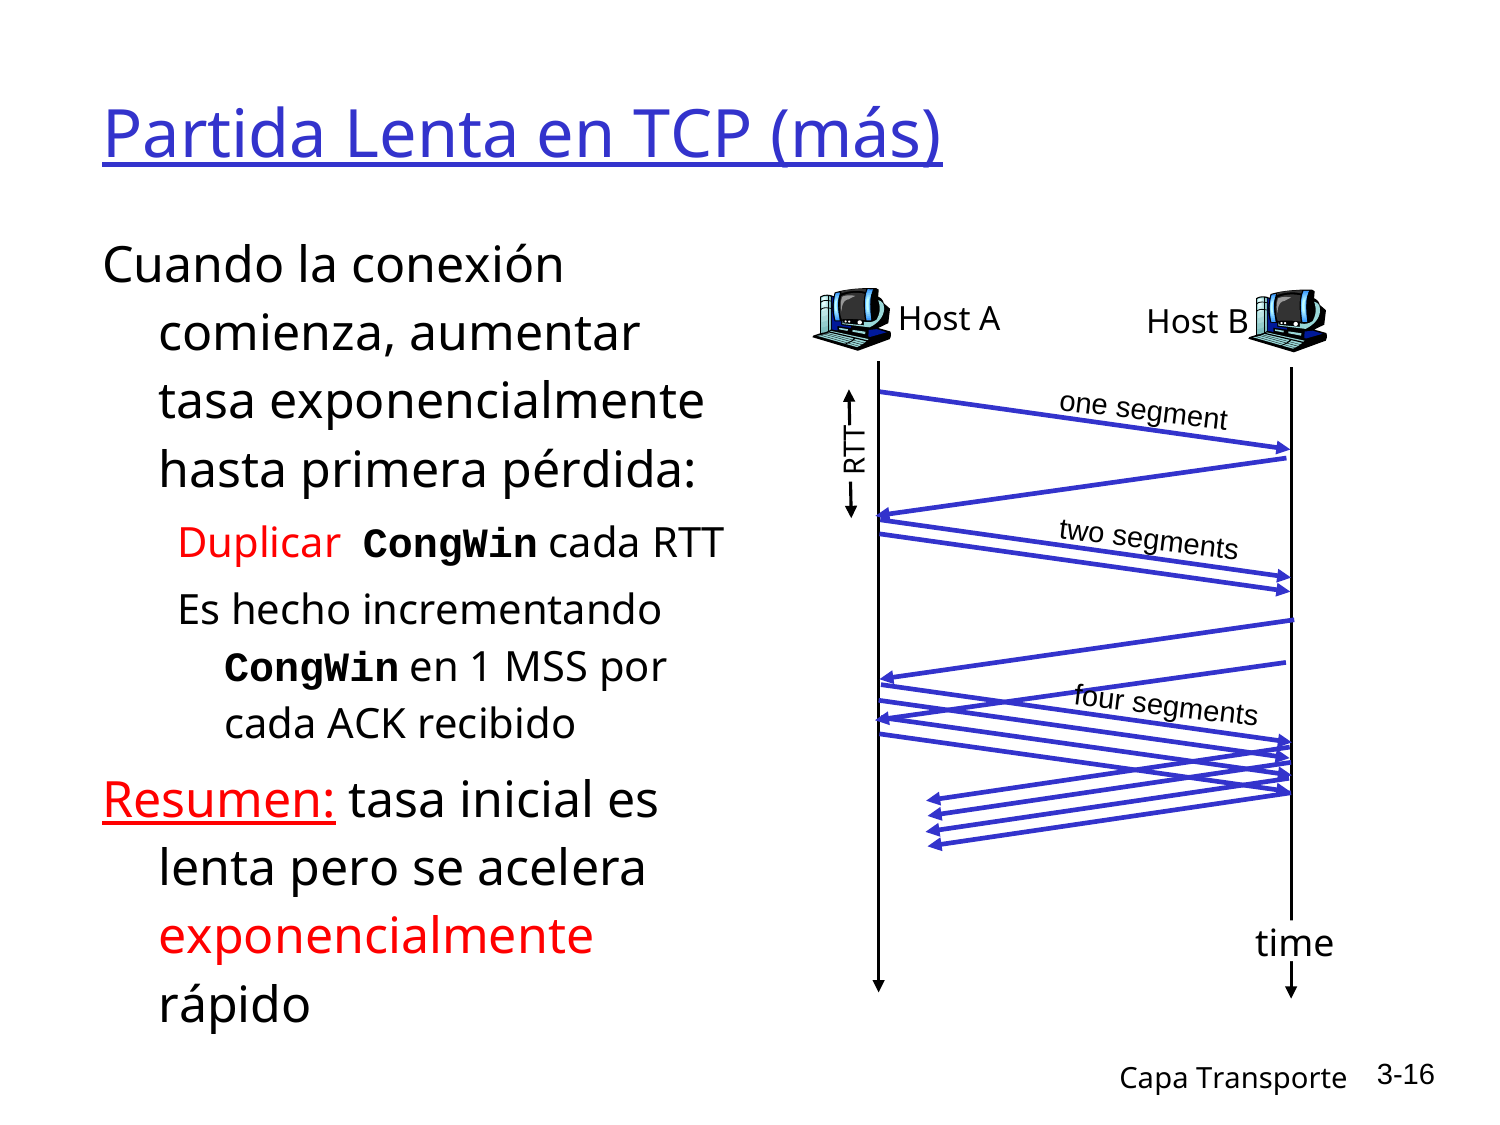

# Partida Lenta en TCP (más)
Cuando la conexión comienza, aumentar tasa exponencialmente hasta primera pérdida:
Duplicar CongWin cada RTT
Es hecho incrementando CongWin en 1 MSS por cada ACK recibido
Resumen: tasa inicial es lenta pero se acelera exponencialmente rápido
Host A
Host B
one segment
RTT
two segments
four segments
time
16